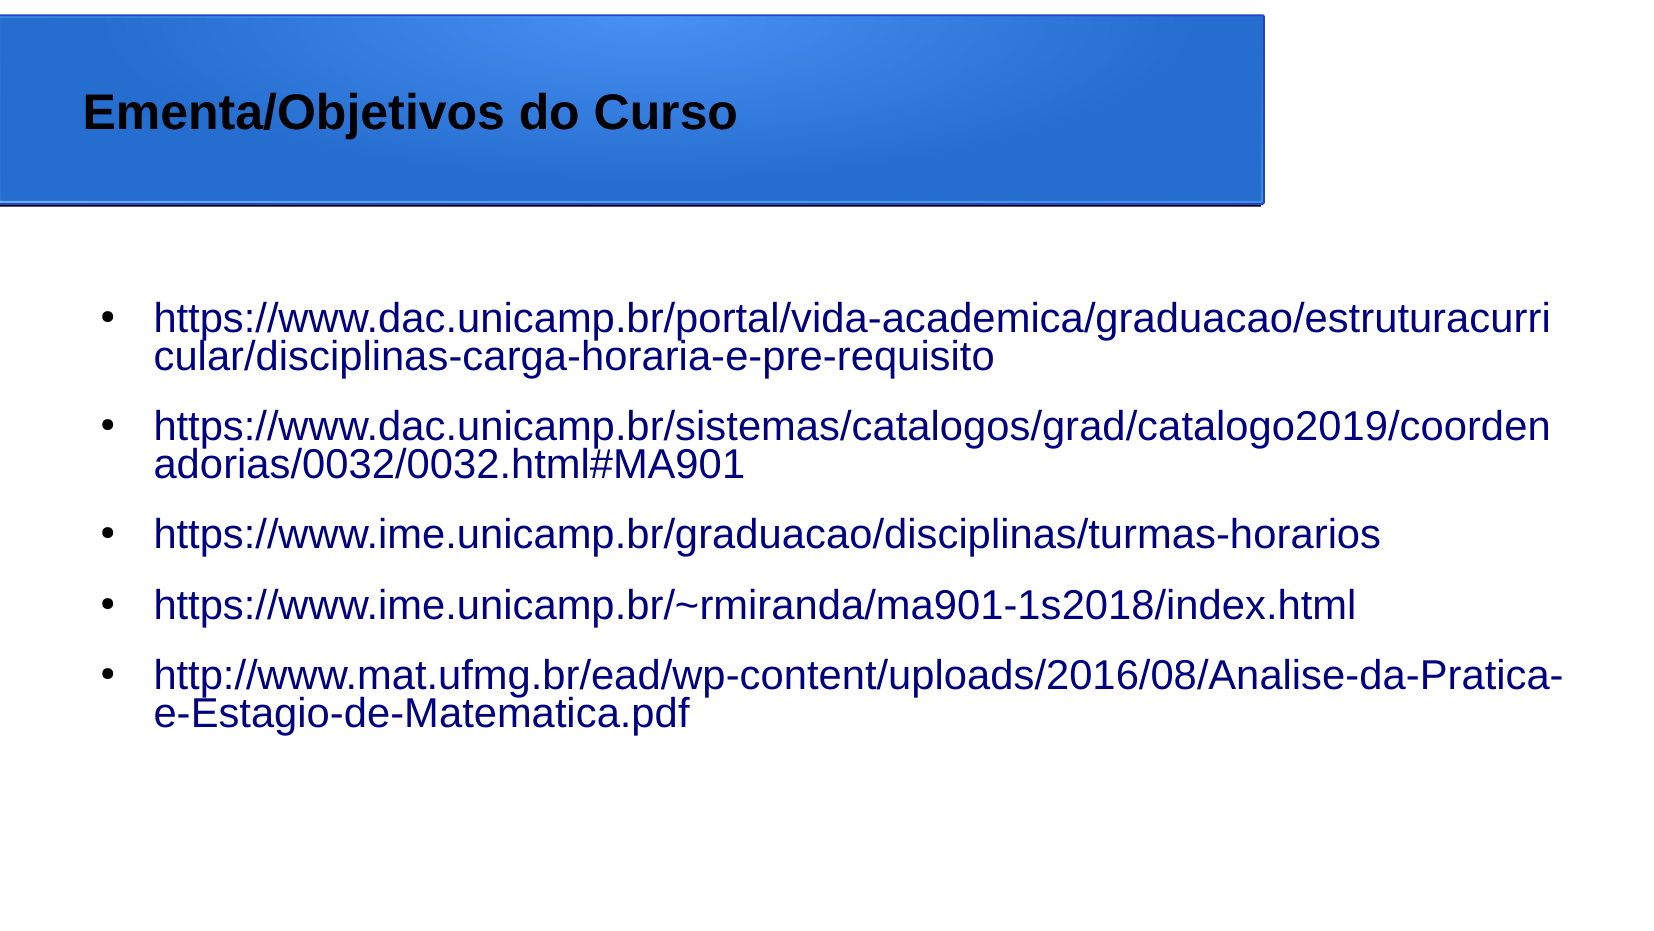

# Ementa/Objetivos do Curso
https://www.dac.unicamp.br/portal/vida-academica/graduacao/estruturacurricular/disciplinas-carga-horaria-e-pre-requisito
https://www.dac.unicamp.br/sistemas/catalogos/grad/catalogo2019/coordenadorias/0032/0032.html#MA901
https://www.ime.unicamp.br/graduacao/disciplinas/turmas-horarios
https://www.ime.unicamp.br/~rmiranda/ma901-1s2018/index.html
http://www.mat.ufmg.br/ead/wp-content/uploads/2016/08/Analise-da-Pratica-e-Estagio-de-Matematica.pdf